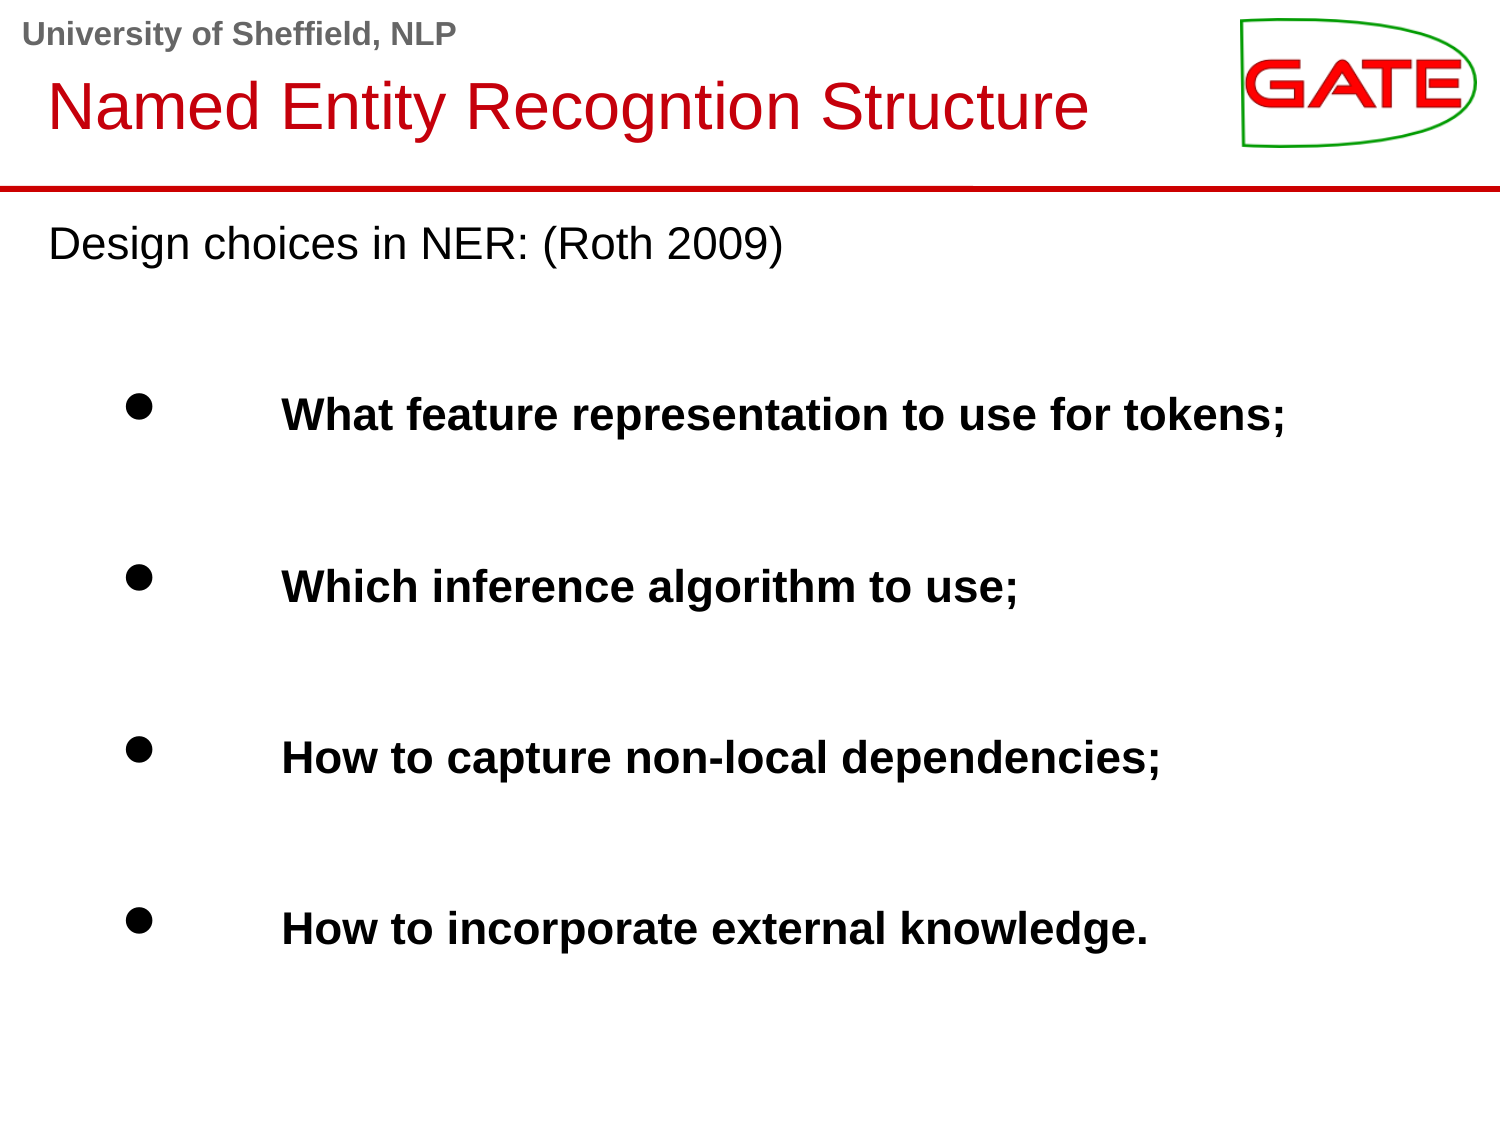

Named Entity Recogntion Structure
Design choices in NER: (Roth 2009)
What feature representation to use for tokens;
Which inference algorithm to use;
How to capture non-local dependencies;
How to incorporate external knowledge.